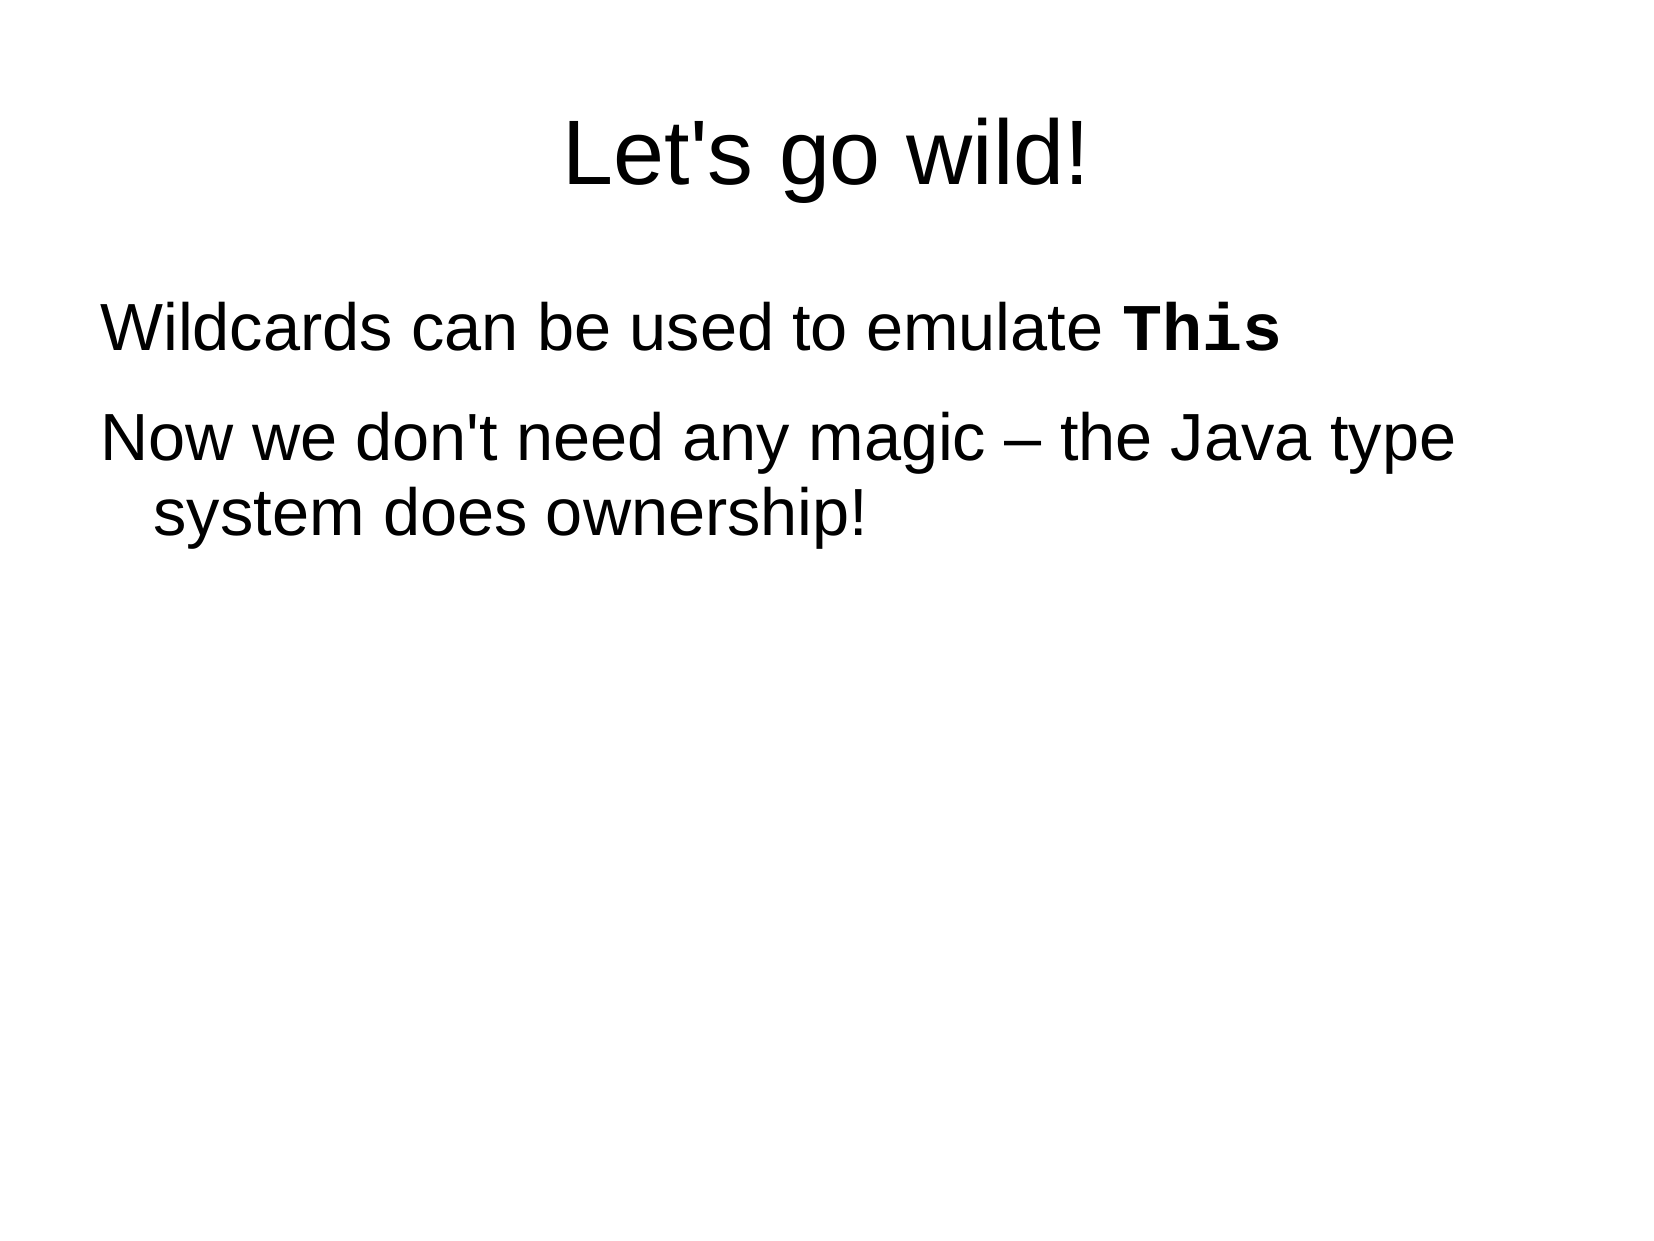

# Let's go wild!
Wildcards can be used to emulate This
Now we don't need any magic – the Java type system does ownership!